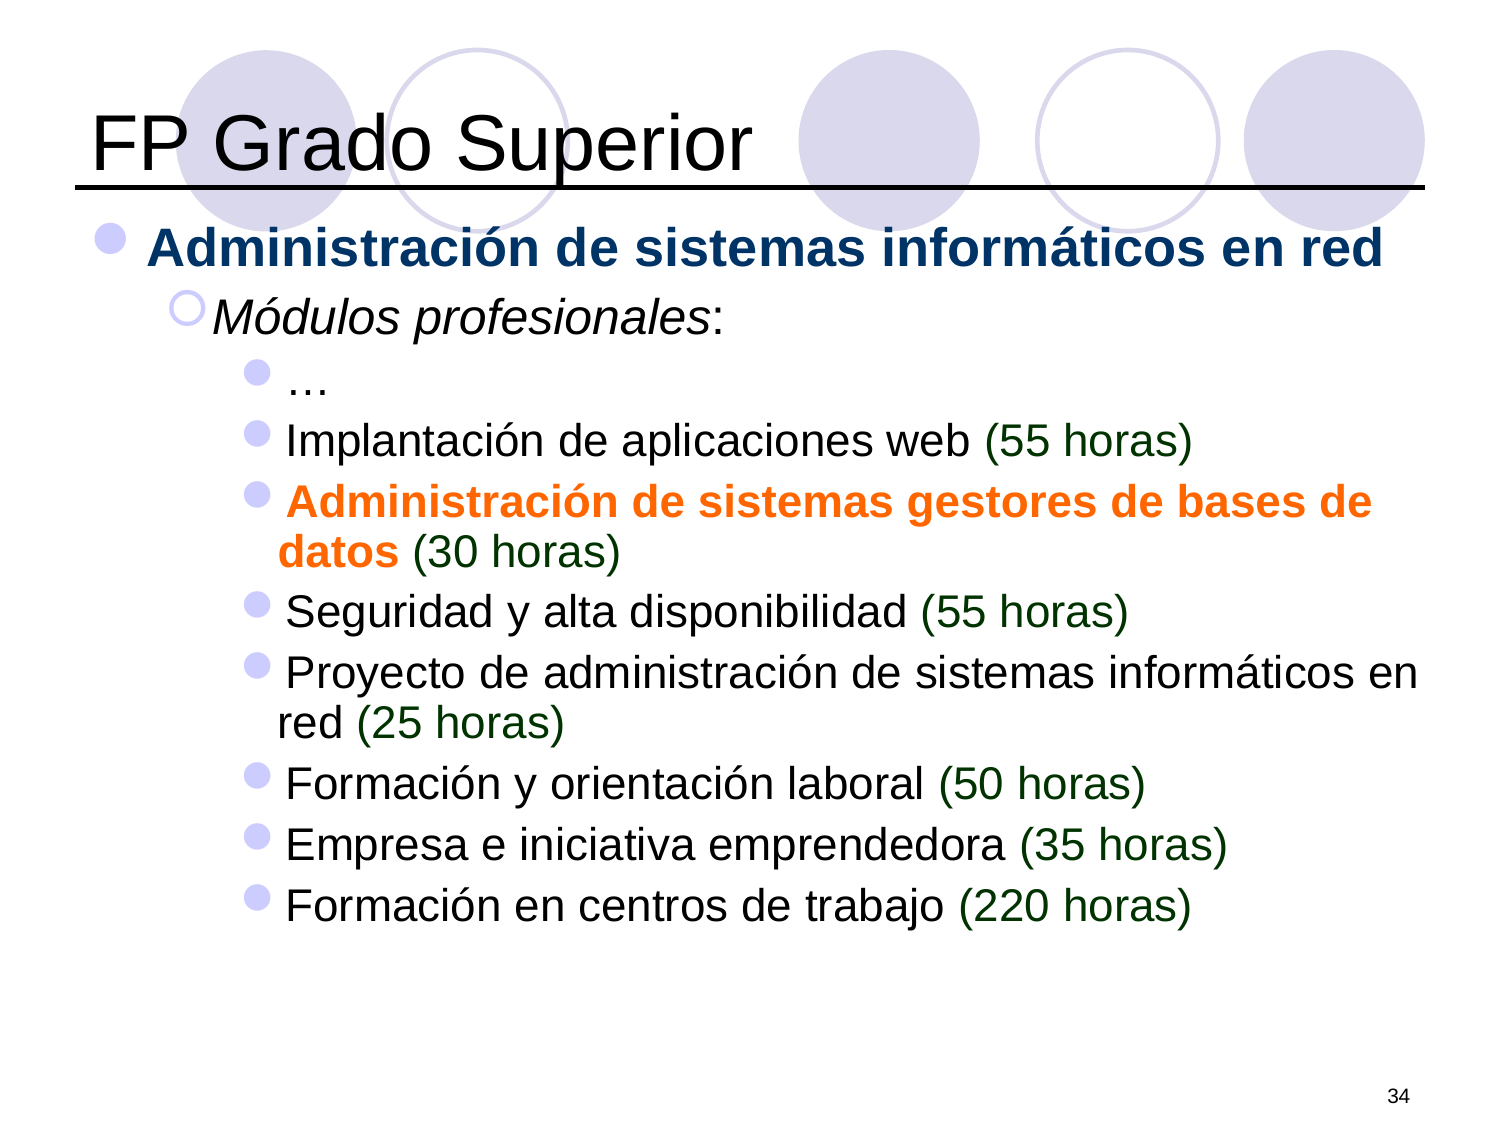

# FP Grado Superior
Administración de sistemas informáticos en red
Módulos profesionales:
…
Implantación de aplicaciones web (55 horas)
Administración de sistemas gestores de bases de datos (30 horas)
Seguridad y alta disponibilidad (55 horas)
Proyecto de administración de sistemas informáticos en red (25 horas)
Formación y orientación laboral (50 horas)
Empresa e iniciativa emprendedora (35 horas)
Formación en centros de trabajo (220 horas)